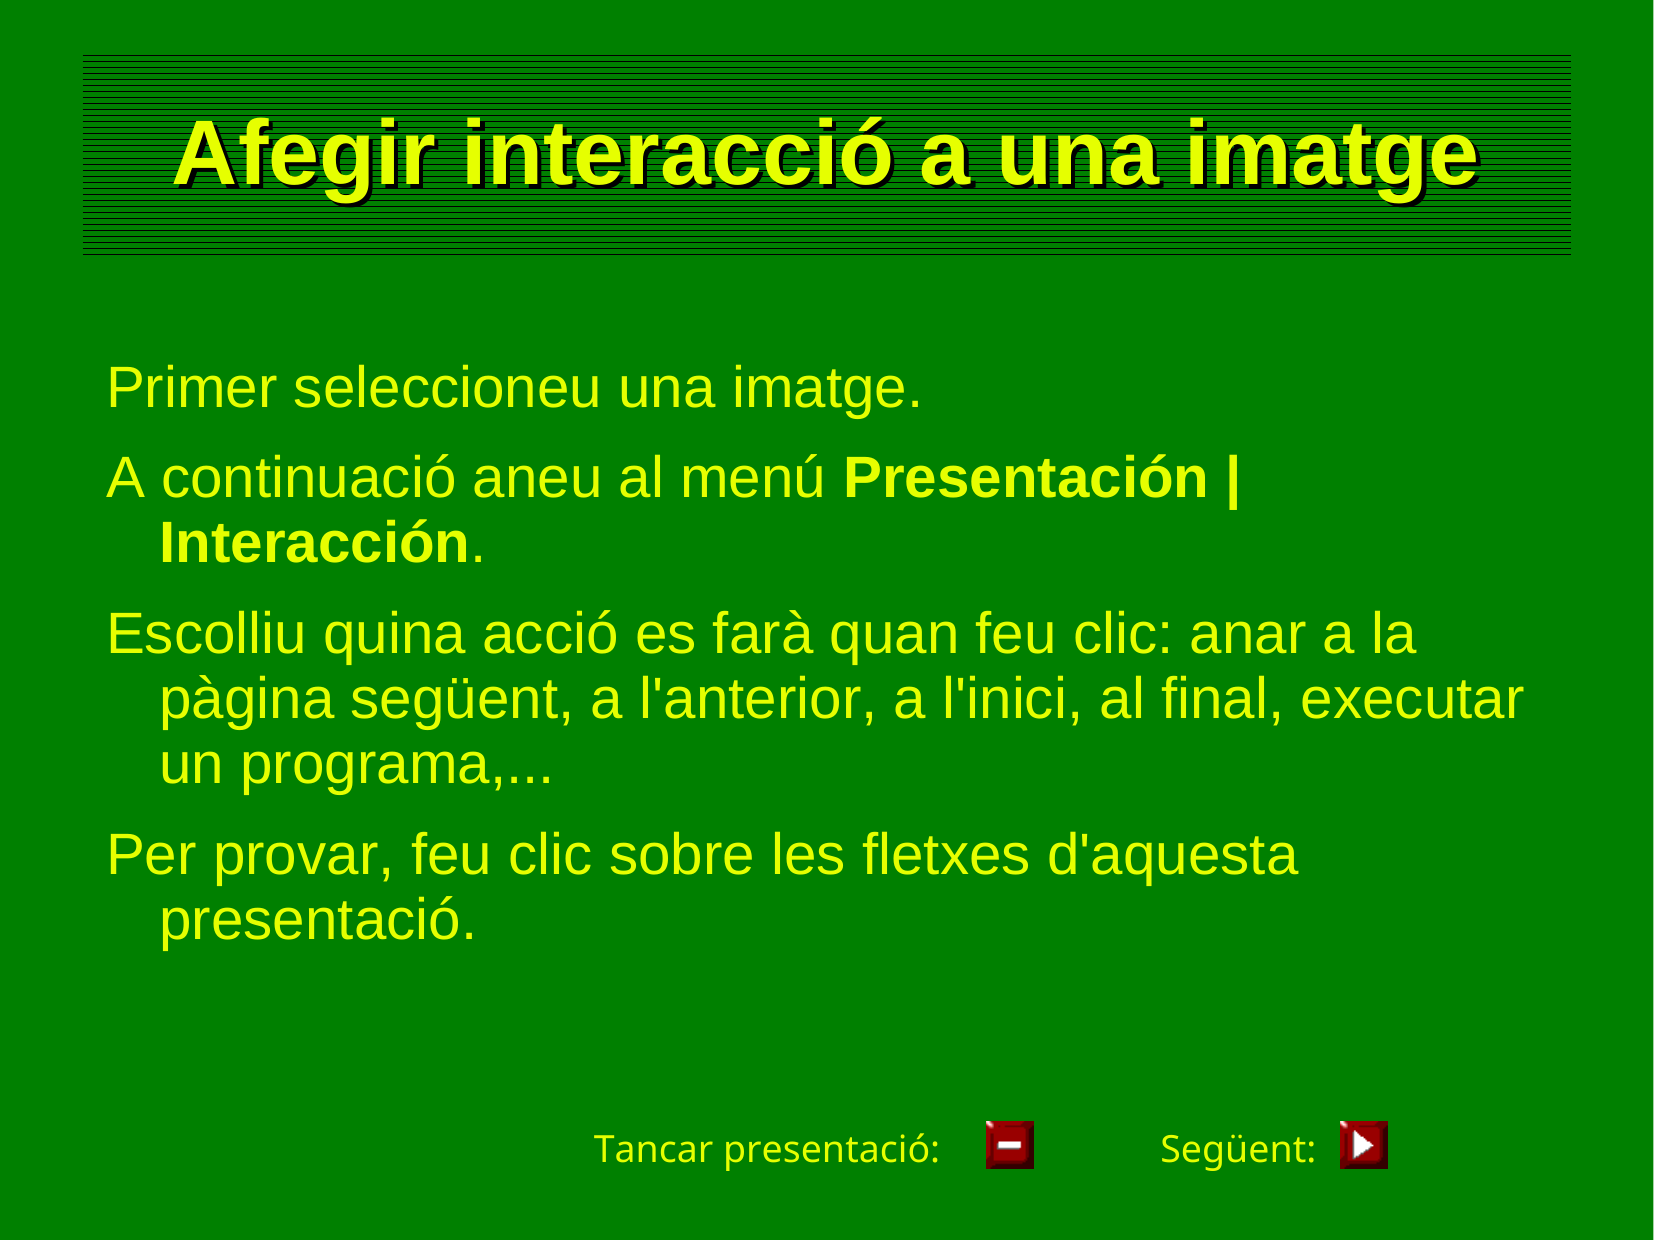

# Afegir interacció a una imatge
Primer seleccioneu una imatge.
A continuació aneu al menú Presentación | Interacción.
Escolliu quina acció es farà quan feu clic: anar a la pàgina següent, a l'anterior, a l'inici, al final, executar un programa,...
Per provar, feu clic sobre les fletxes d'aquesta presentació.
Tancar presentació:
Següent: